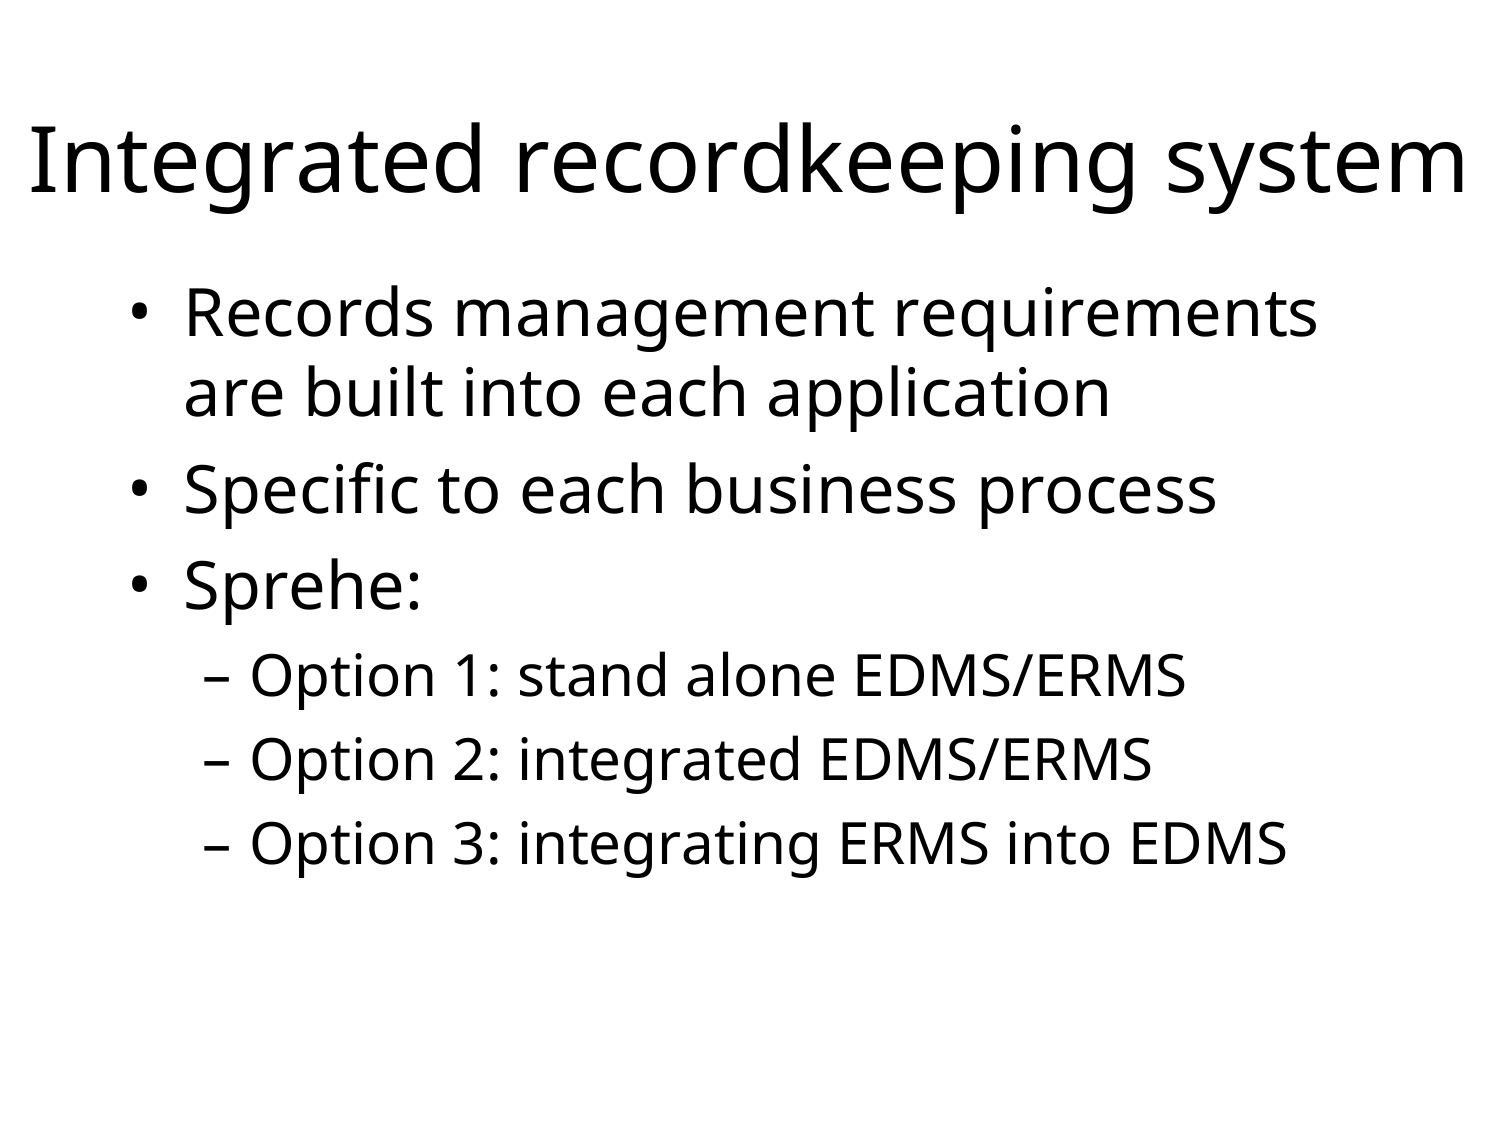

# Integrated recordkeeping system
Records management requirements are built into each application
Specific to each business process
Sprehe:
Option 1: stand alone EDMS/ERMS
Option 2: integrated EDMS/ERMS
Option 3: integrating ERMS into EDMS